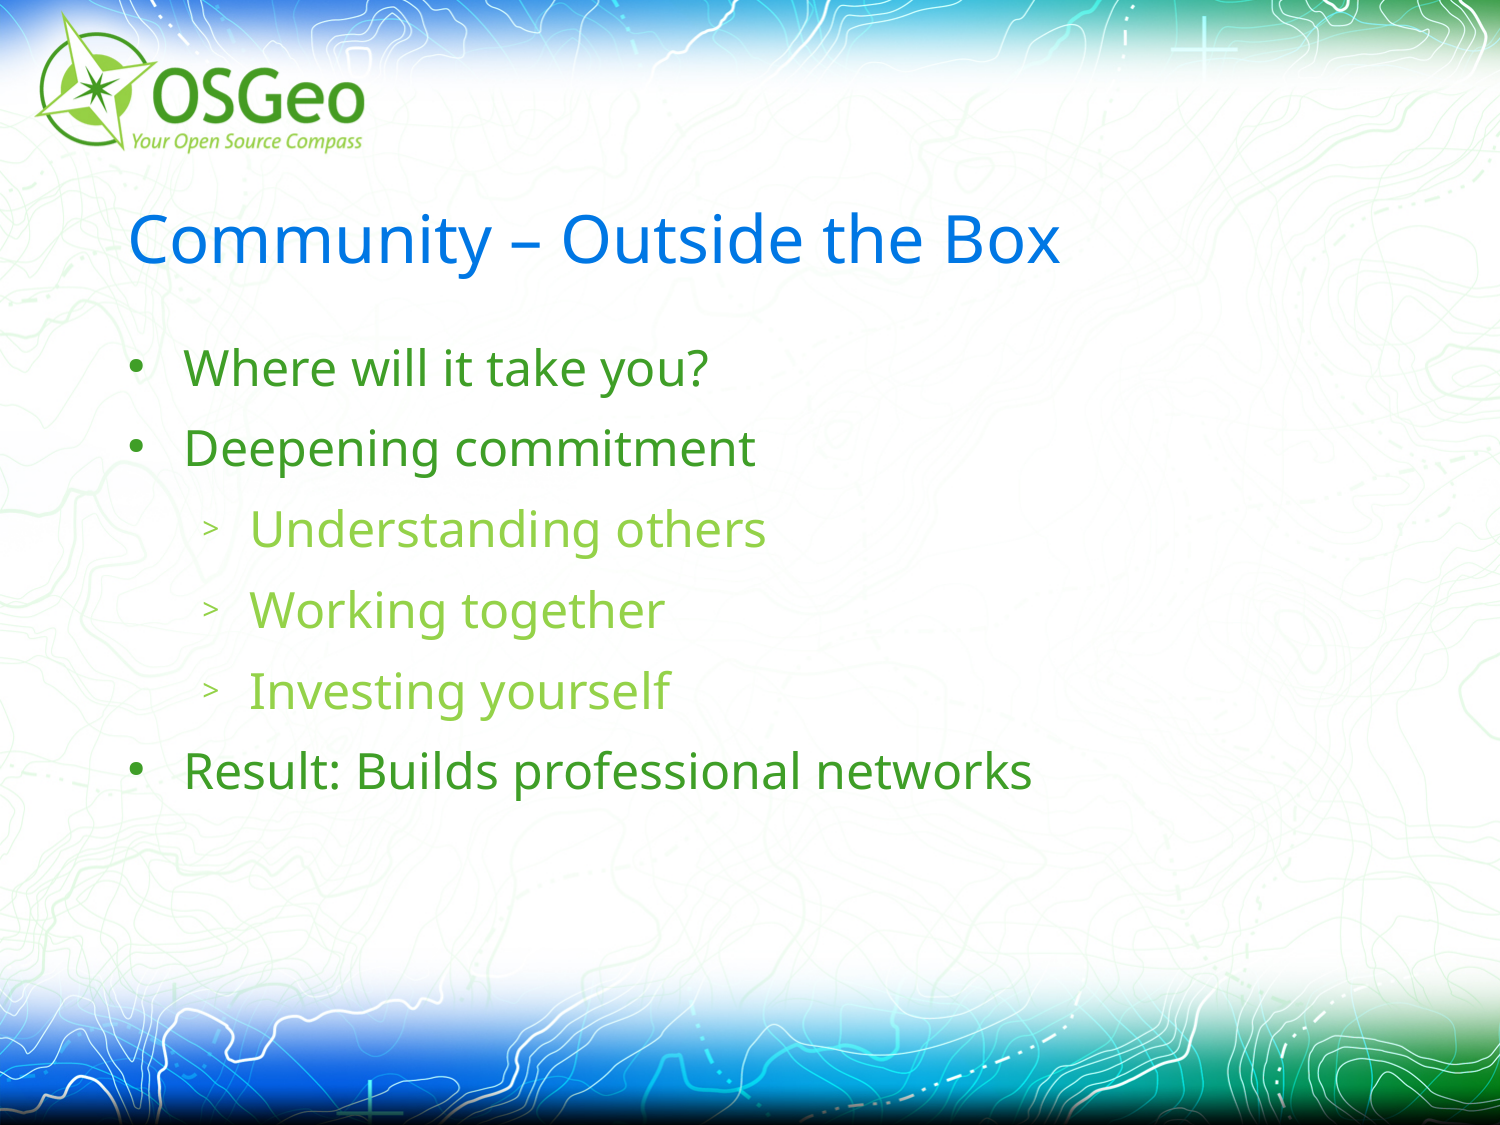

# Community – Outside the Box
Where will it take you?
Deepening commitment
Understanding others
Working together
Investing yourself
Result: Builds professional networks